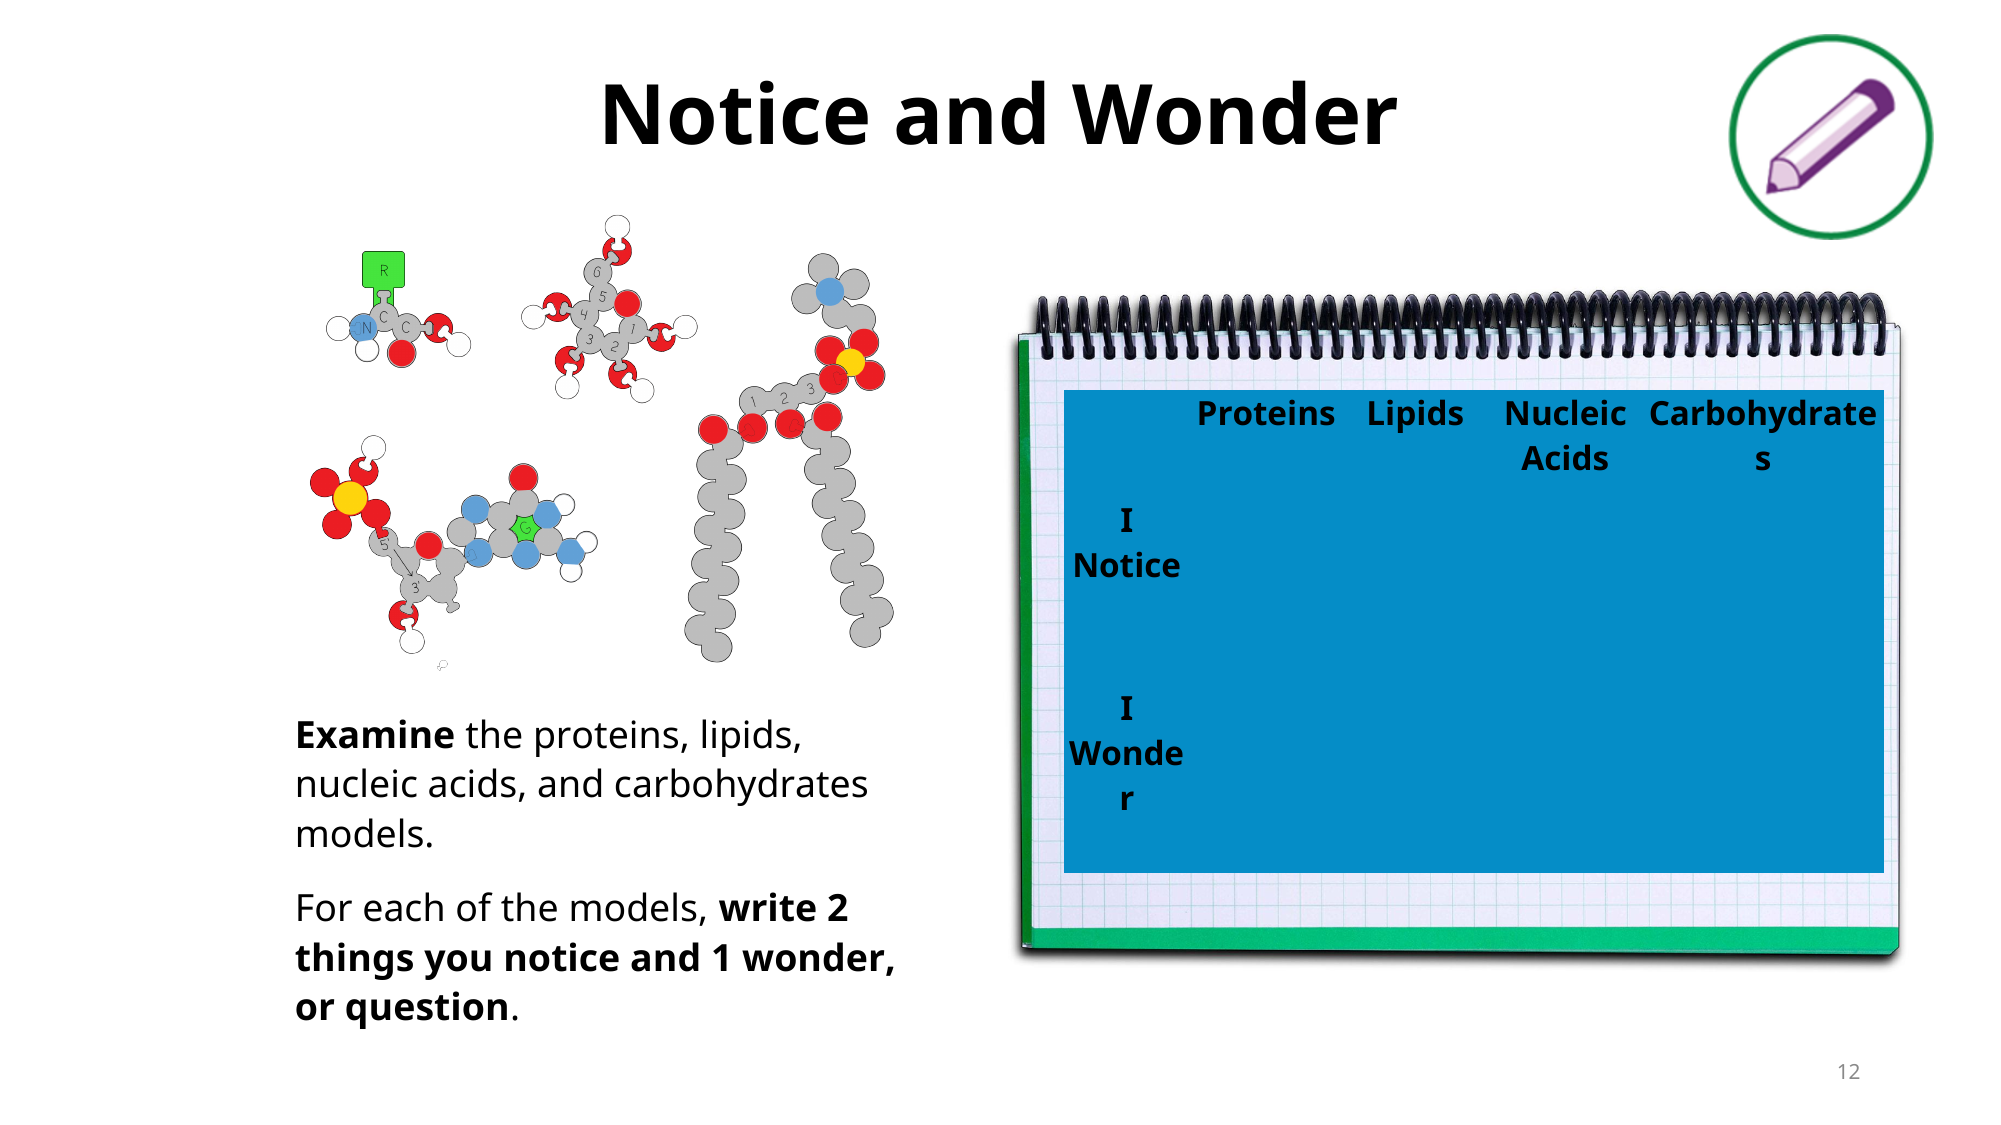

Notice and Wonder
| | Proteins | Lipids | Nucleic Acids | Carbohydrates |
| --- | --- | --- | --- | --- |
| I Notice | | | | |
| I Wonder | | | | |
Examine the proteins, lipids, nucleic acids, and carbohydrates models.
For each of the models, write 2 things you notice and 1 wonder, or question.